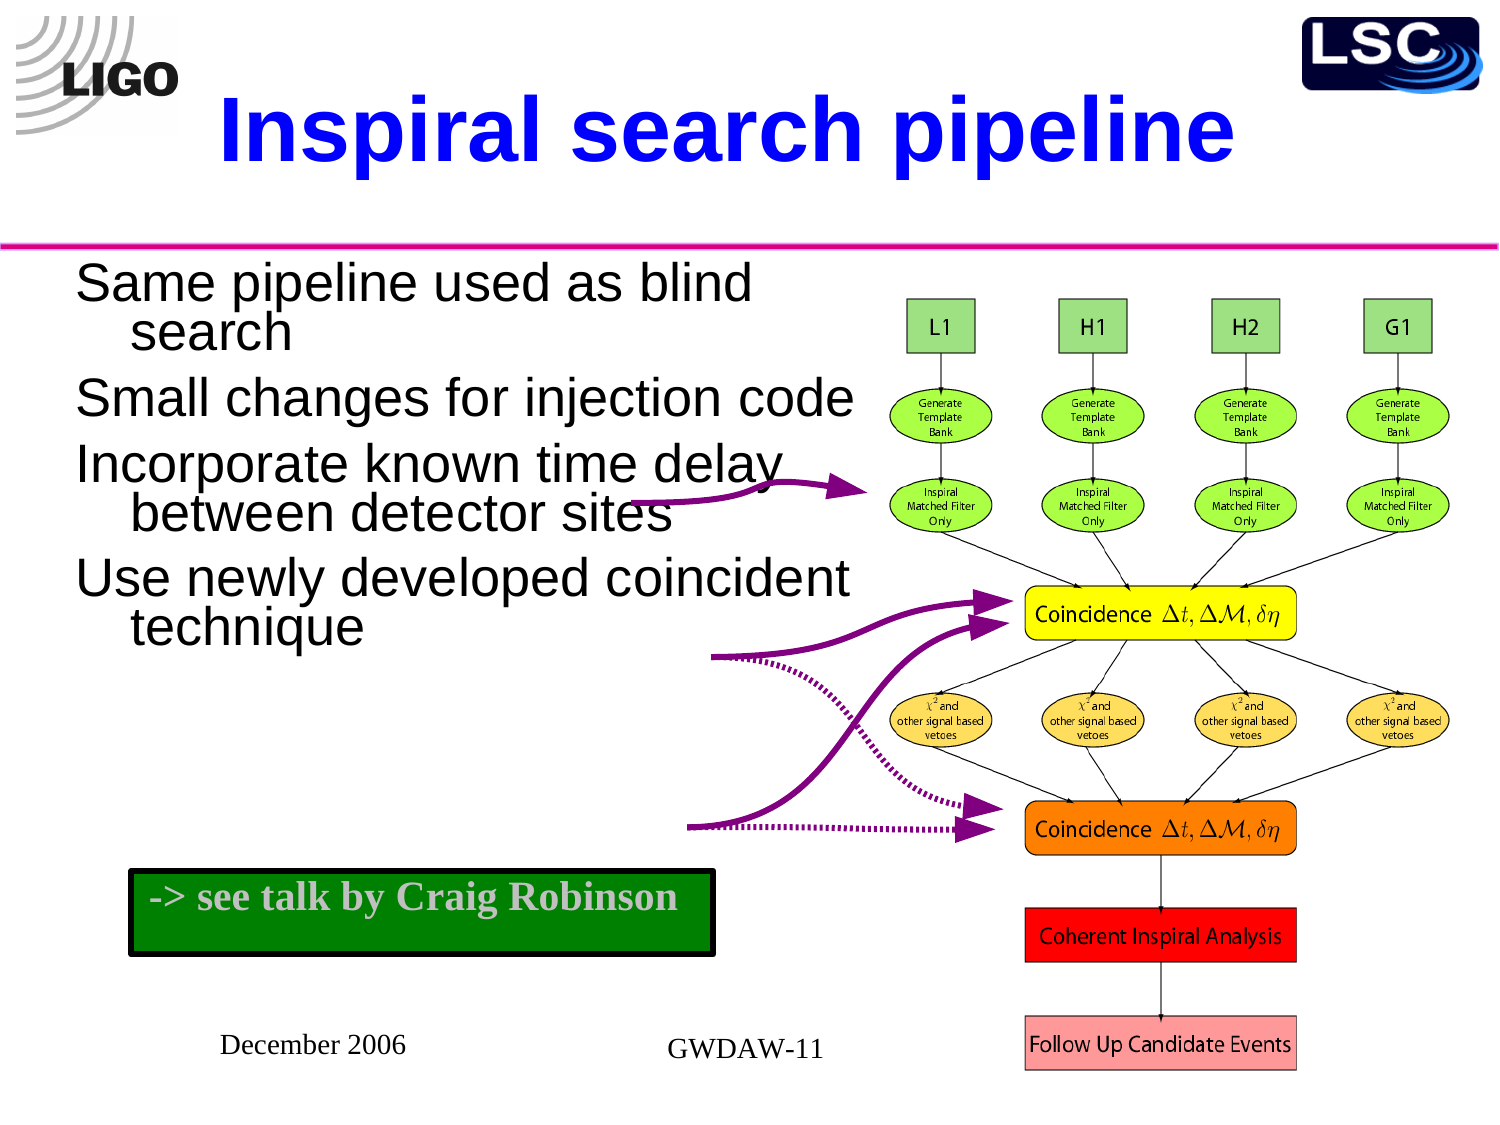

# Inspiral search pipeline
Same pipeline used as blind search
Small changes for injection code
Incorporate known time delay between detector sites
Use newly developed coincident technique
-> see talk by Craig Robinson
December 2006
GWDAW-11
7